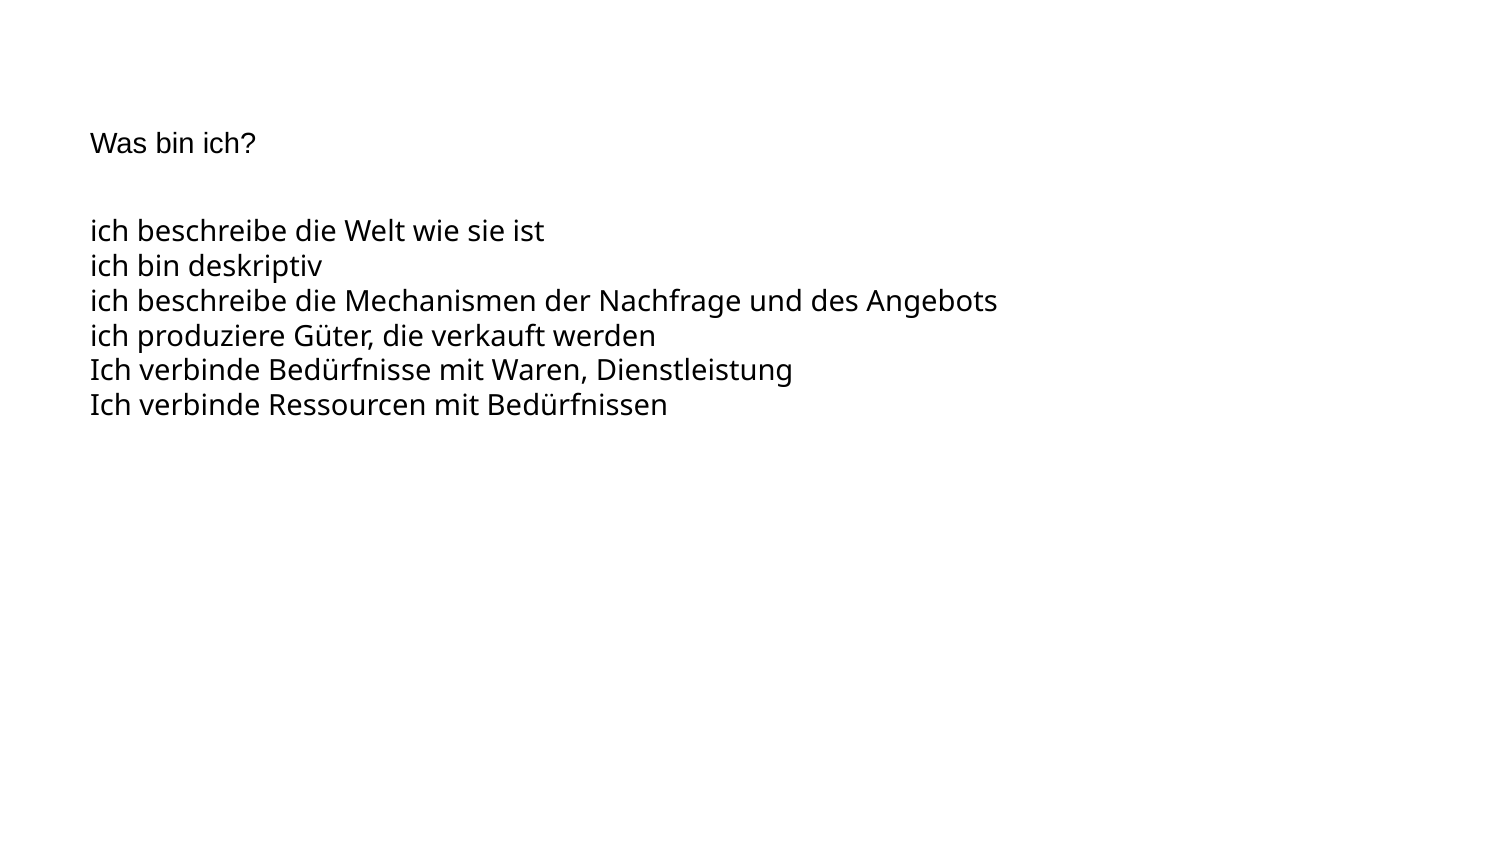

# Was bin ich?
ich beschreibe die Welt wie sie ist
ich bin deskriptiv
ich beschreibe die Mechanismen der Nachfrage und des Angebots
ich produziere Güter, die verkauft werden
Ich verbinde Bedürfnisse mit Waren, Dienstleistung
Ich verbinde Ressourcen mit Bedürfnissen